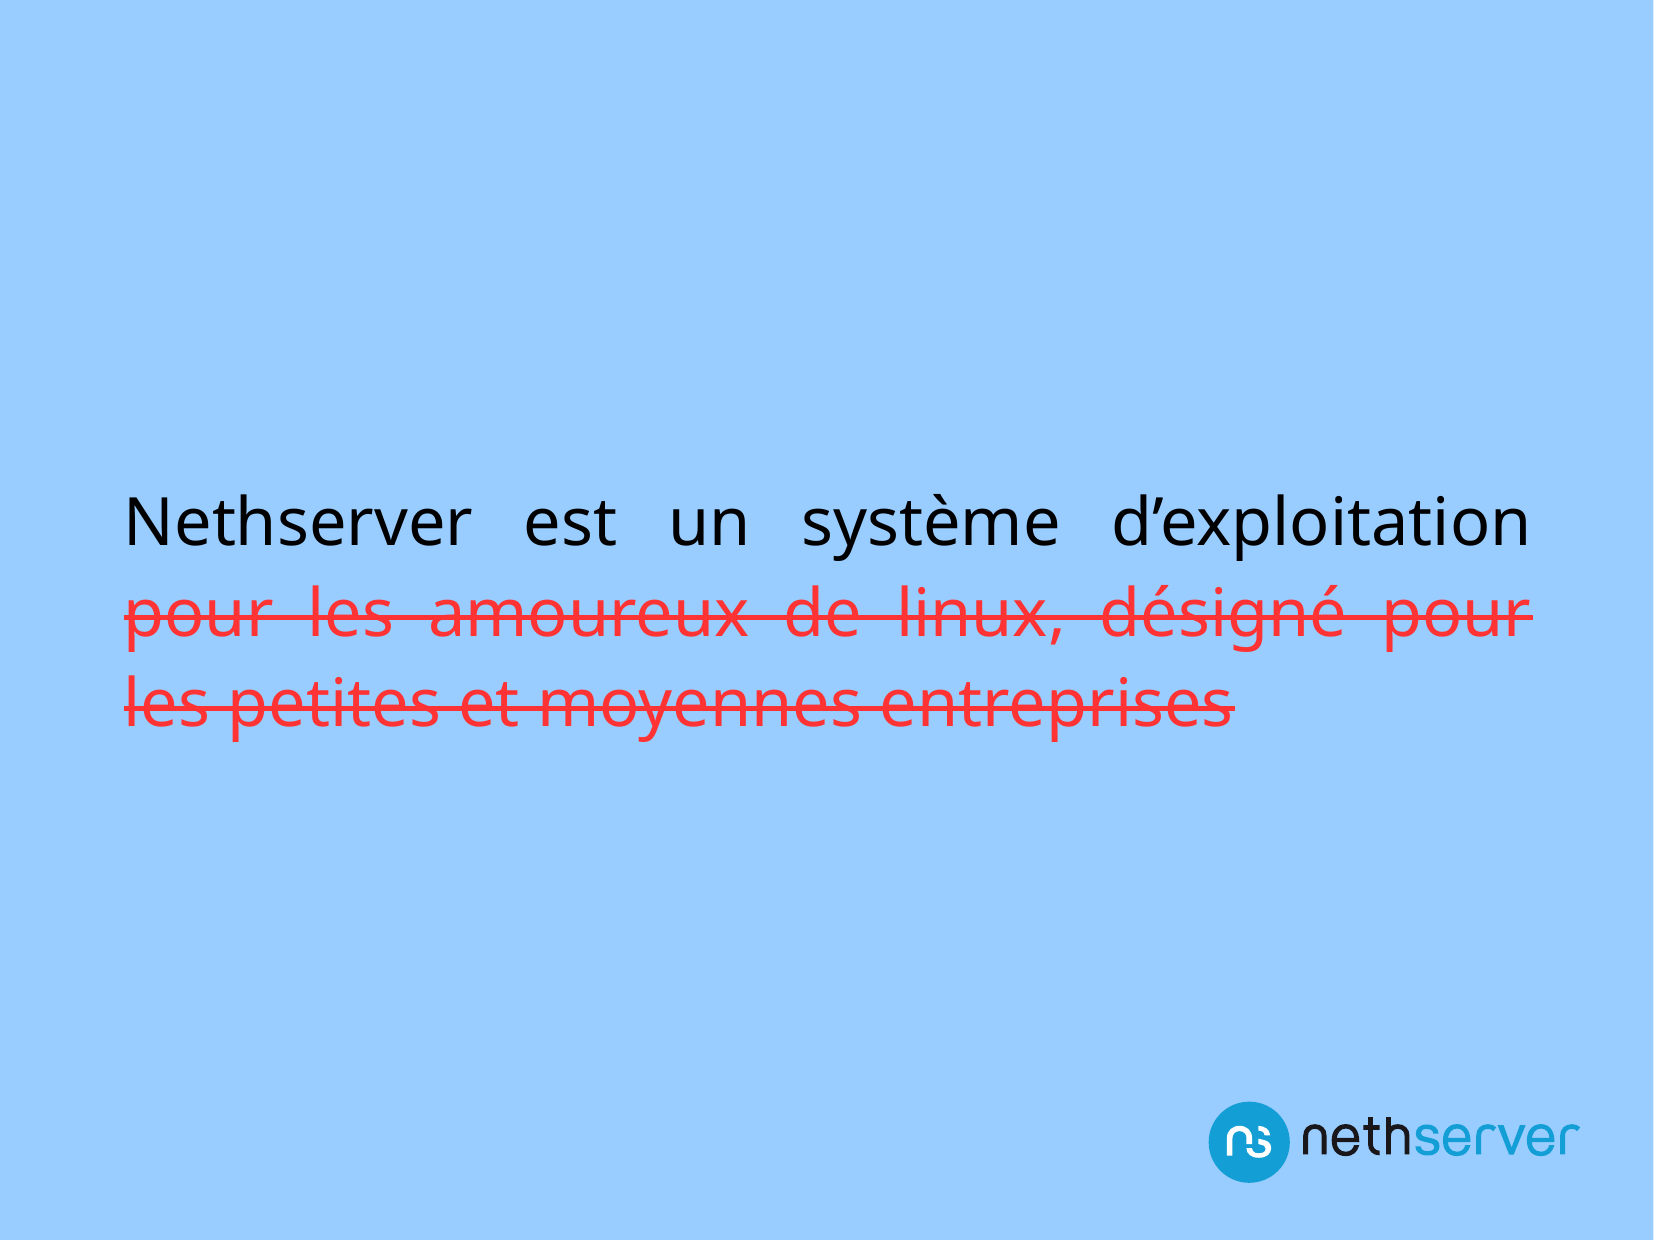

#
Nethserver est un système d’exploitation pour les amoureux de linux, désigné pour les petites et moyennes entreprises